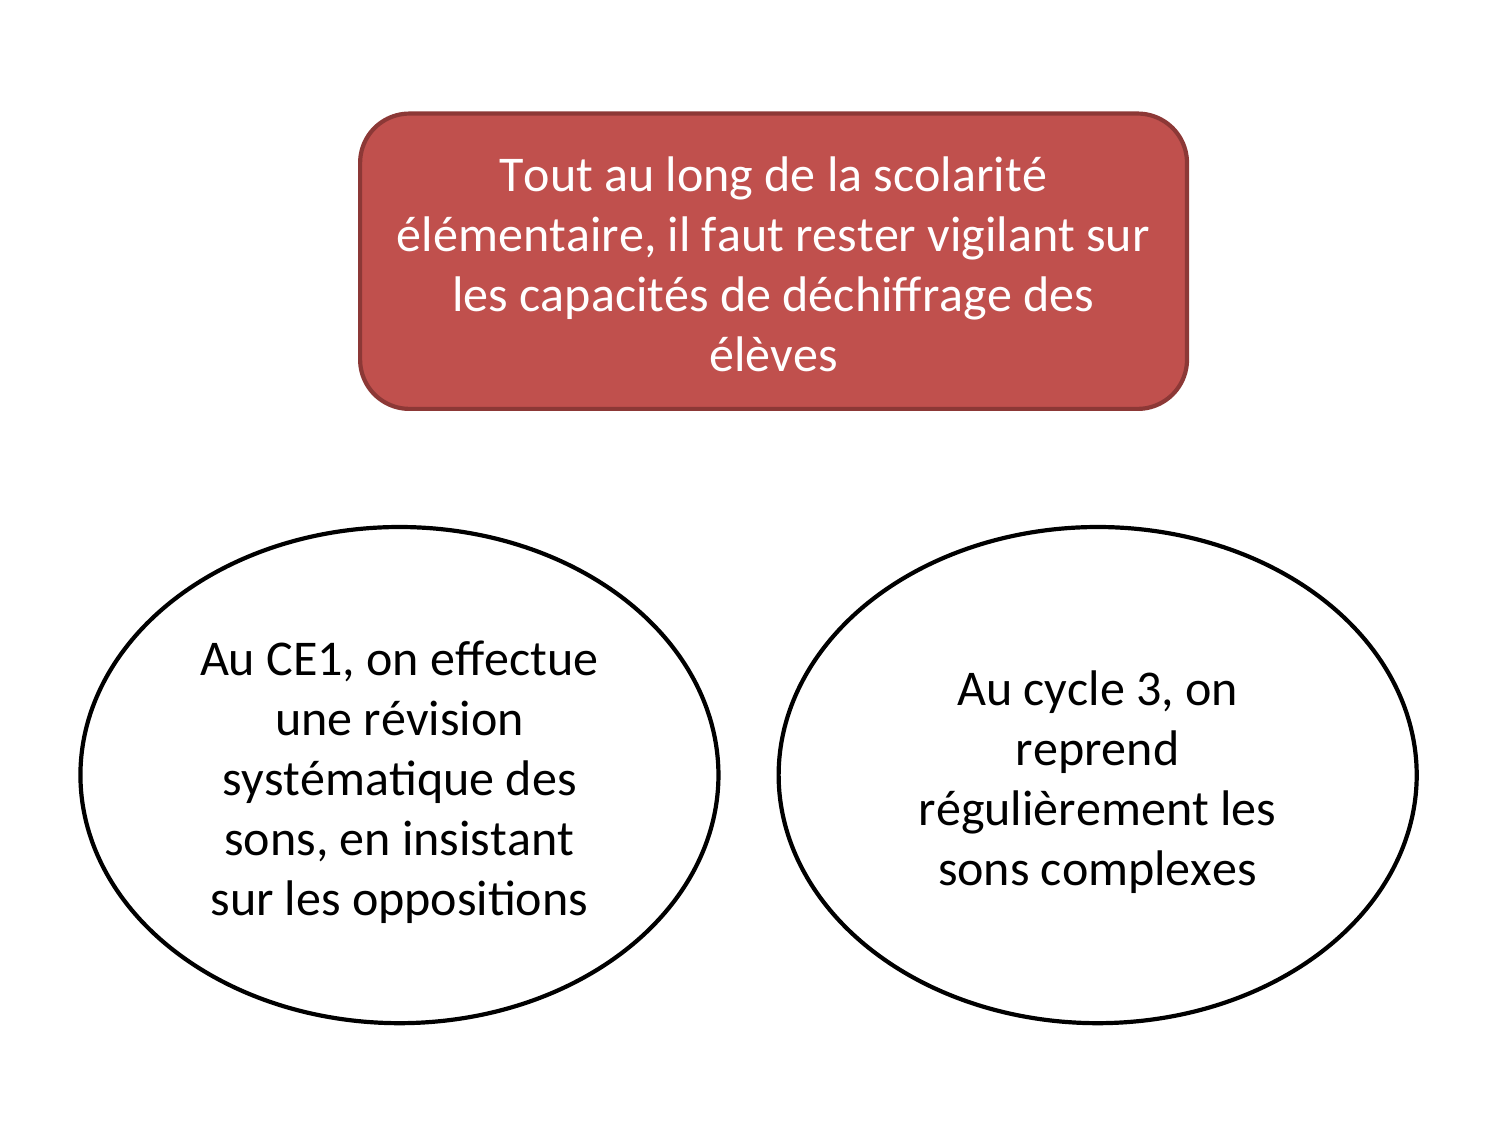

Tout au long de la scolarité élémentaire, il faut rester vigilant sur les capacités de déchiffrage des élèves
Au CE1, on effectue une révision systématique des sons, en insistant sur les oppositions
Au cycle 3, on reprend régulièrement les sons complexes